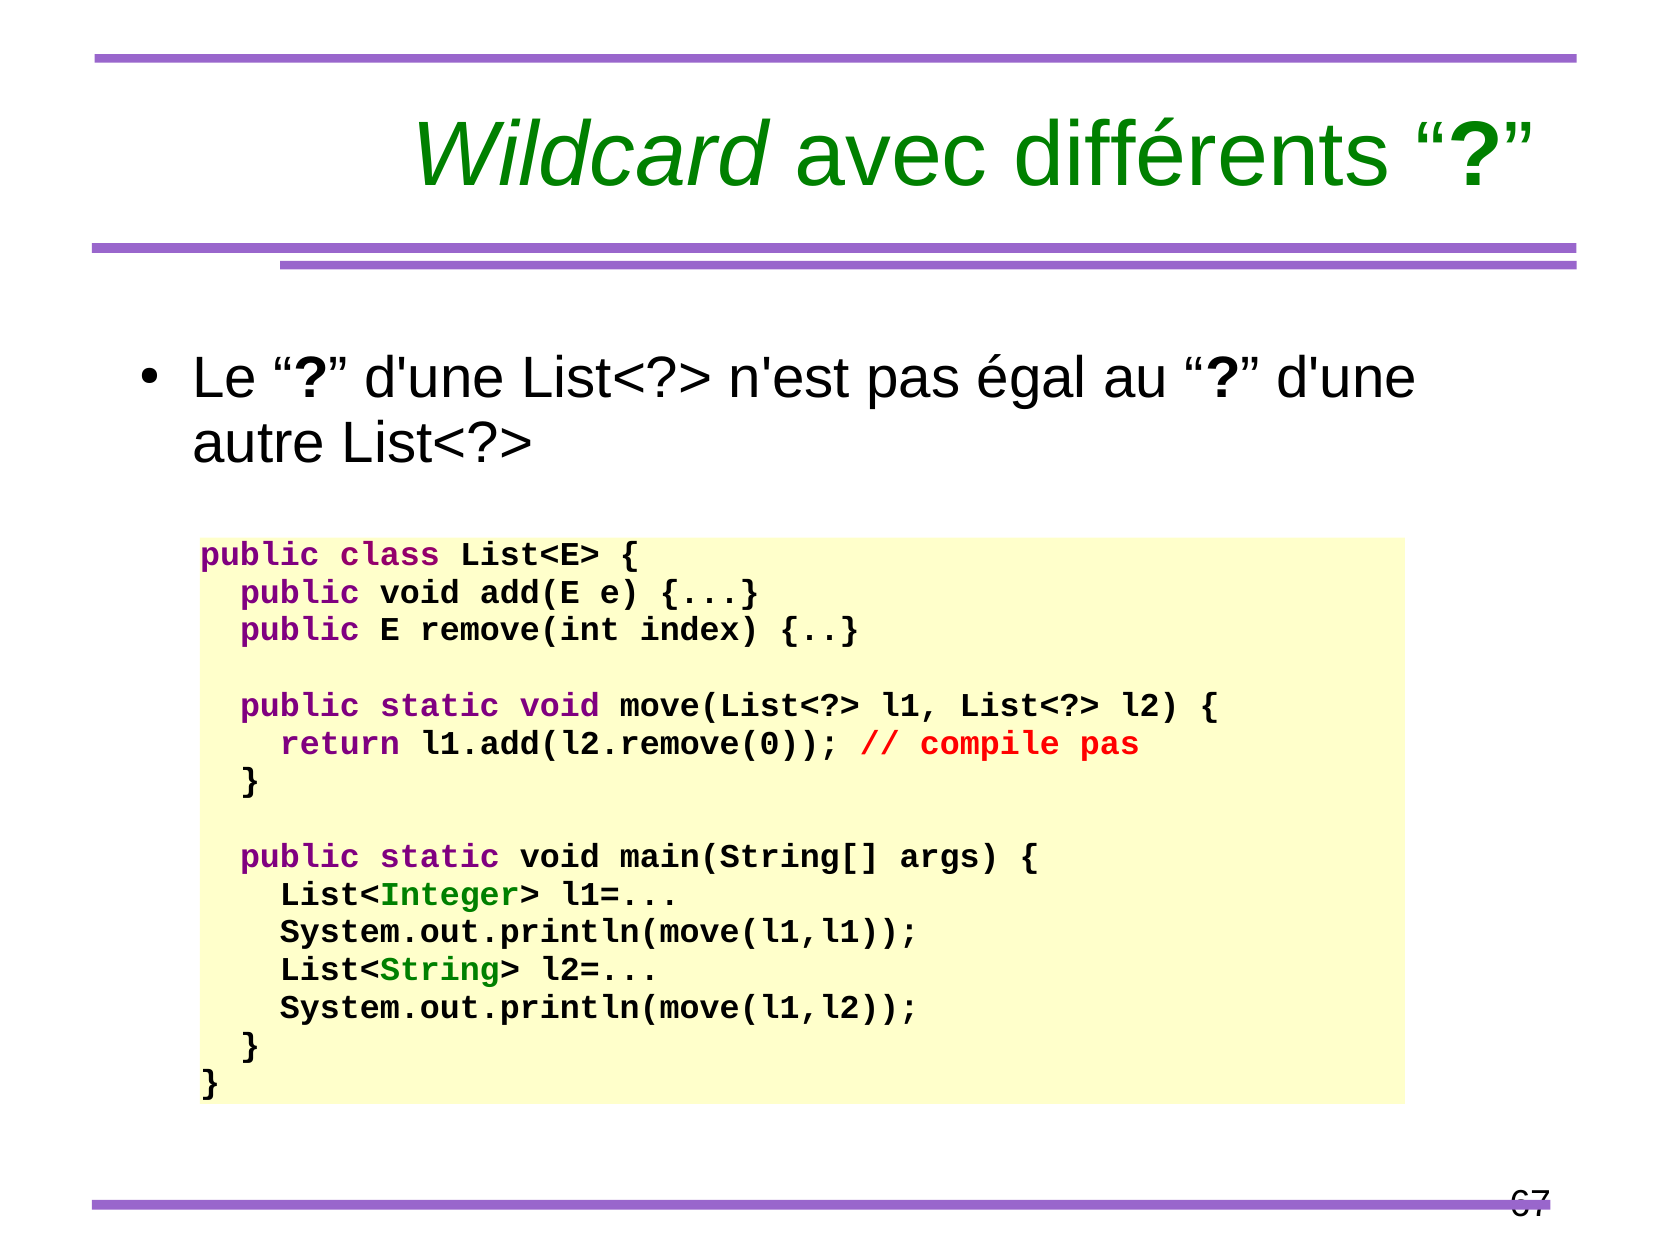

# Wildcard avec différents “?”
Le “?” d'une List<?> n'est pas égal au “?” d'une autre List<?>
public class List<E> {
 public void add(E e) {...}
 public E remove(int index) {..}
 public static void move(List<?> l1, List<?> l2) {
 return l1.add(l2.remove(0)); // compile pas
 }
 public static void main(String[] args) {
 List<Integer> l1=...
 System.out.println(move(l1,l1));
 List<String> l2=...
 System.out.println(move(l1,l2));
 }
}